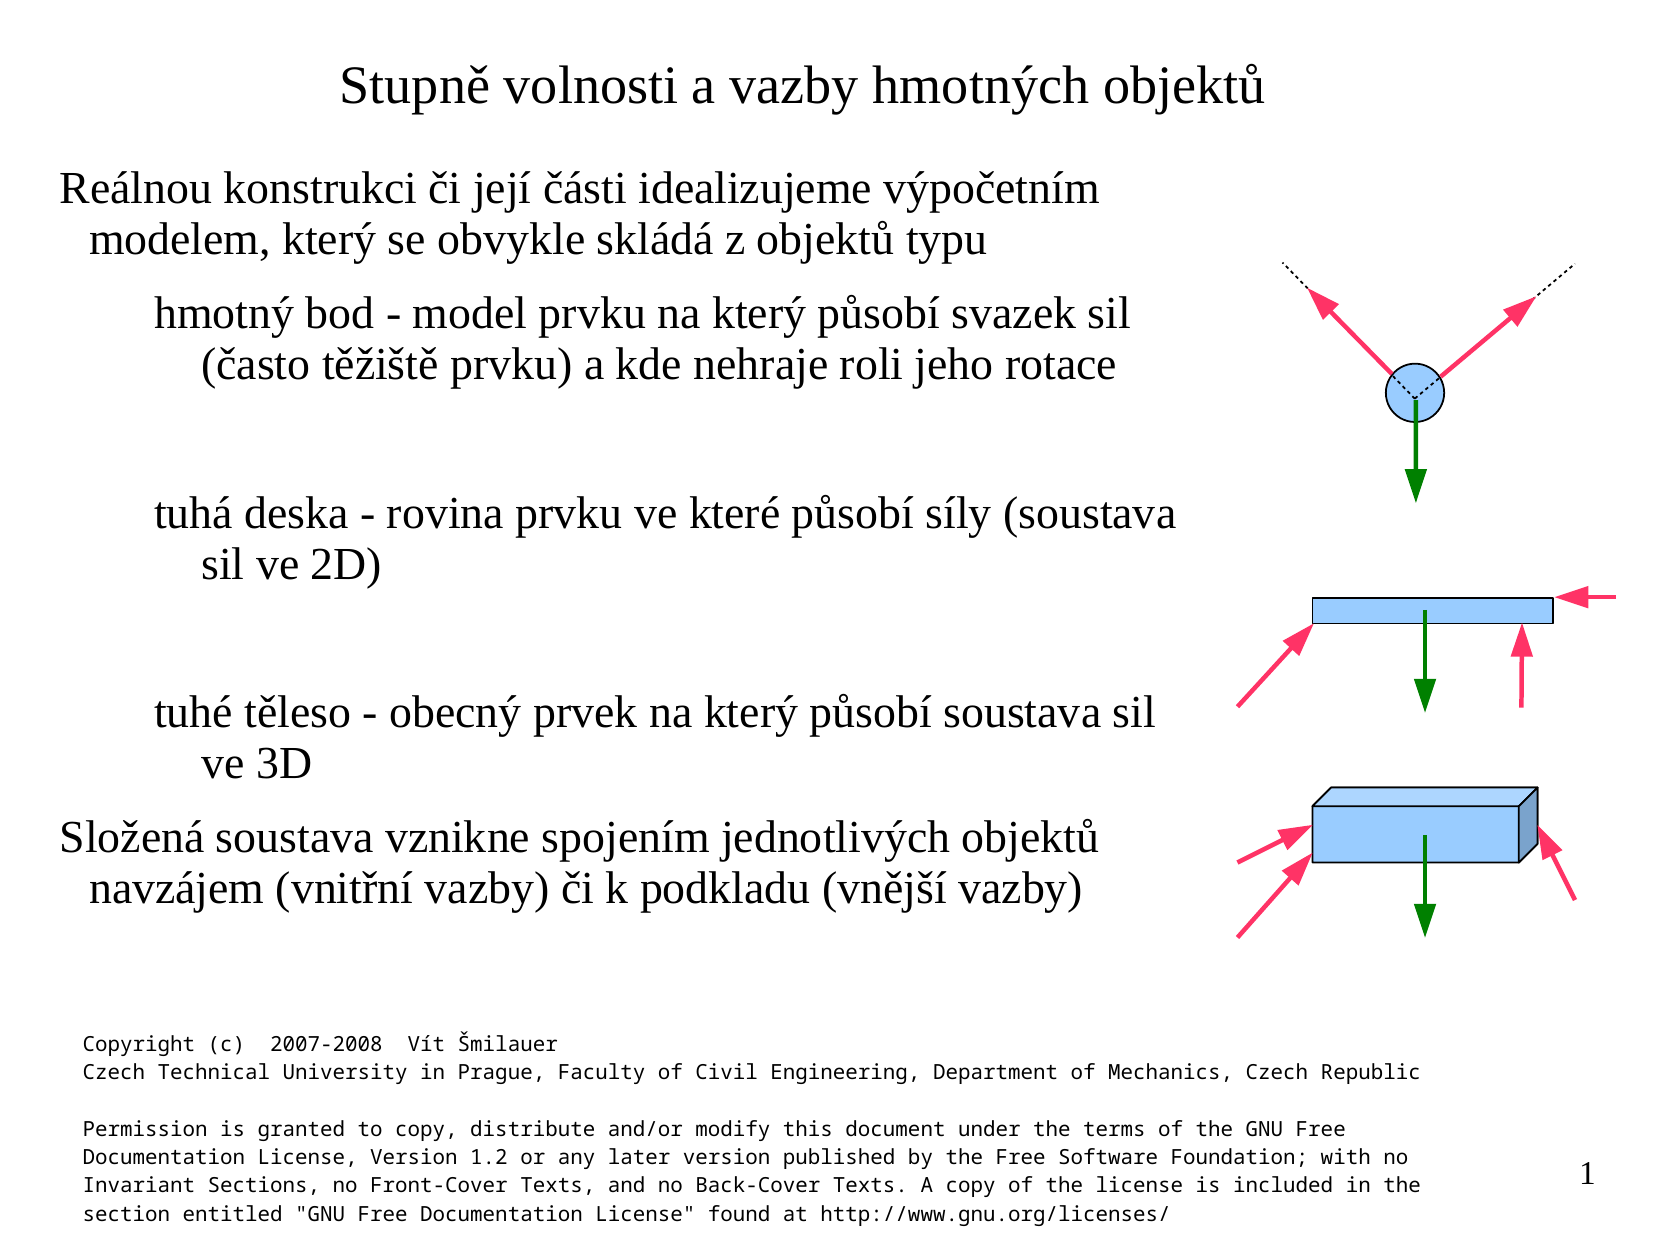

Stupně volnosti a vazby hmotných objektů
# Reálnou konstrukci či její části idealizujeme výpočetním modelem, který se obvykle skládá z objektů typu
hmotný bod - model prvku na který působí svazek sil (často těžiště prvku) a kde nehraje roli jeho rotace
tuhá deska - rovina prvku ve které působí síly (soustava sil ve 2D)
tuhé těleso - obecný prvek na který působí soustava sil ve 3D
Složená soustava vznikne spojením jednotlivých objektů navzájem (vnitřní vazby) či k podkladu (vnější vazby)
Copyright (c) 2007-2008 Vít Šmilauer
Czech Technical University in Prague, Faculty of Civil Engineering, Department of Mechanics, Czech Republic
Permission is granted to copy, distribute and/or modify this document under the terms of the GNU Free Documentation License, Version 1.2 or any later version published by the Free Software Foundation; with no Invariant Sections, no Front-Cover Texts, and no Back-Cover Texts. A copy of the license is included in the section entitled "GNU Free Documentation License" found at http://www.gnu.org/licenses/
1